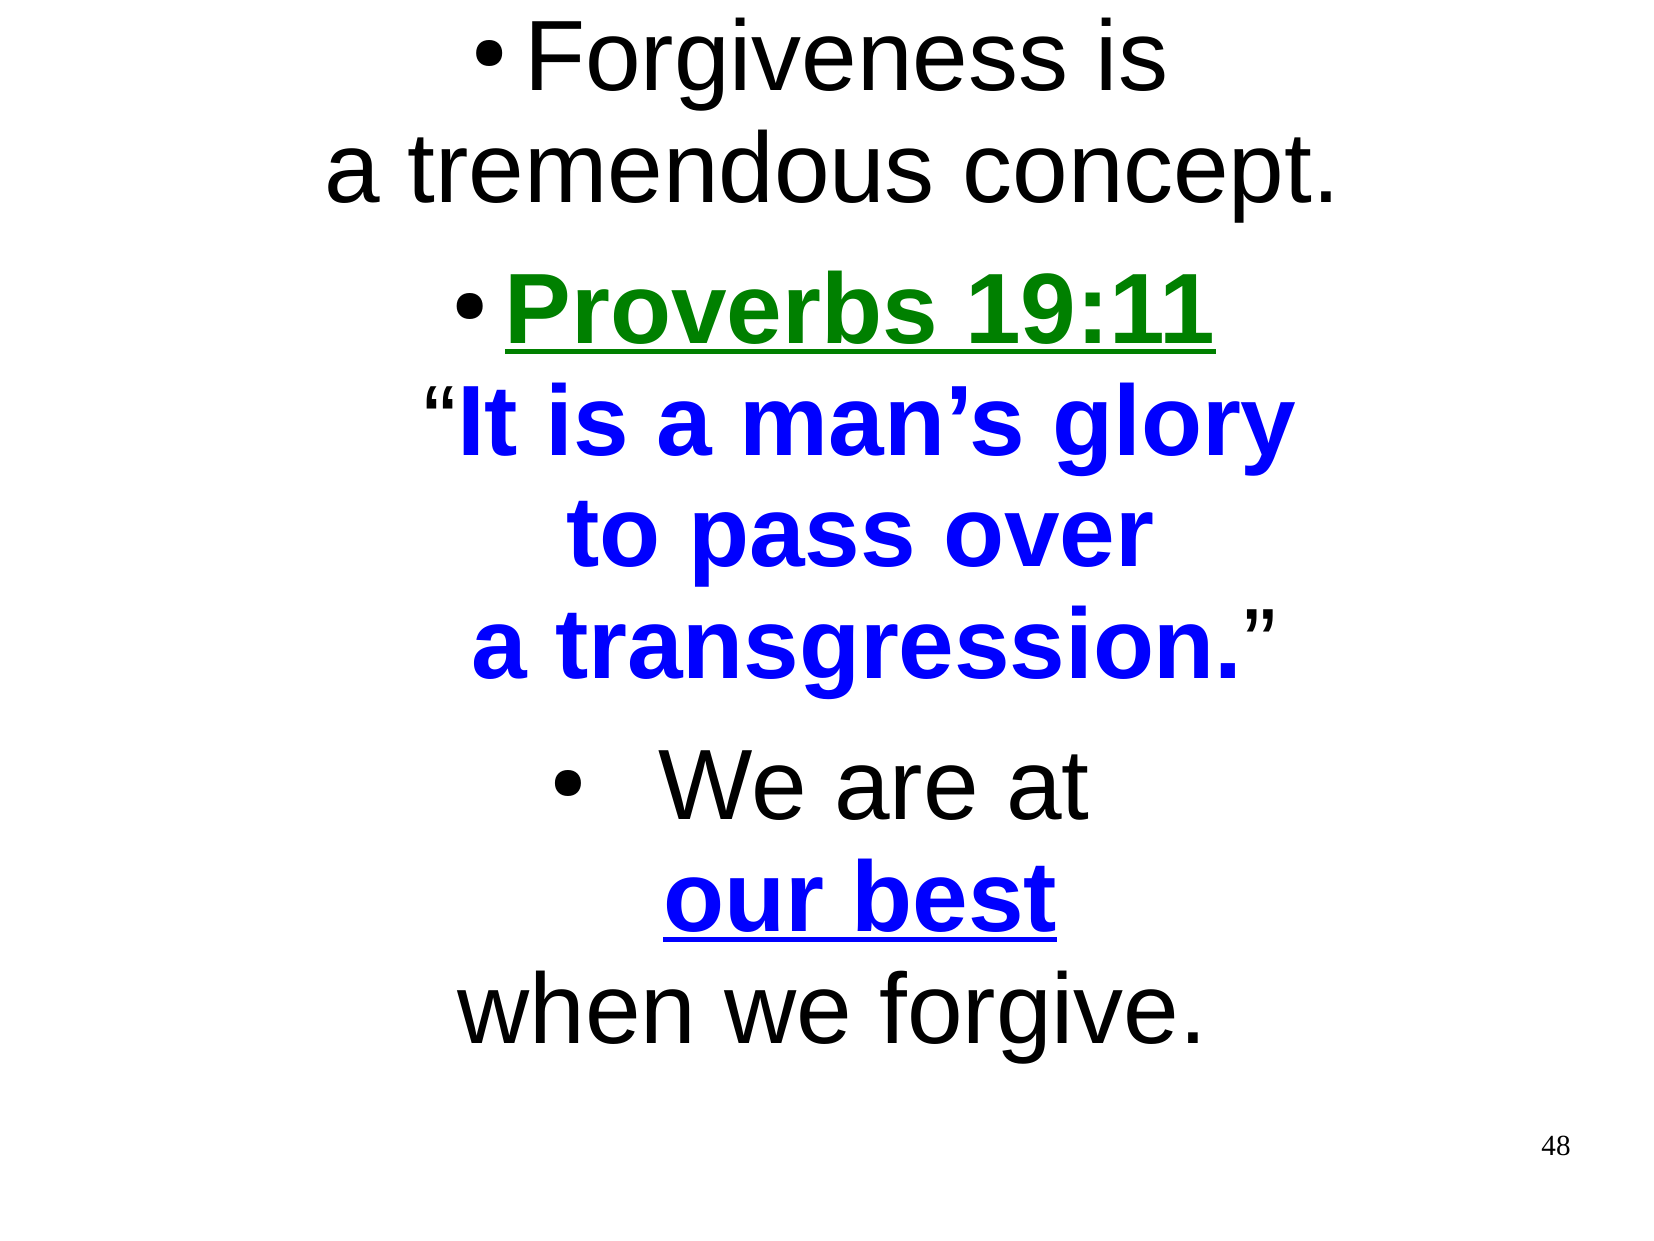

# Forgiveness is a tremendous concept.
Proverbs 19:11
 “It is a man’s glory
to pass over
 a transgression.”
 We are at
our best
when we forgive.
48